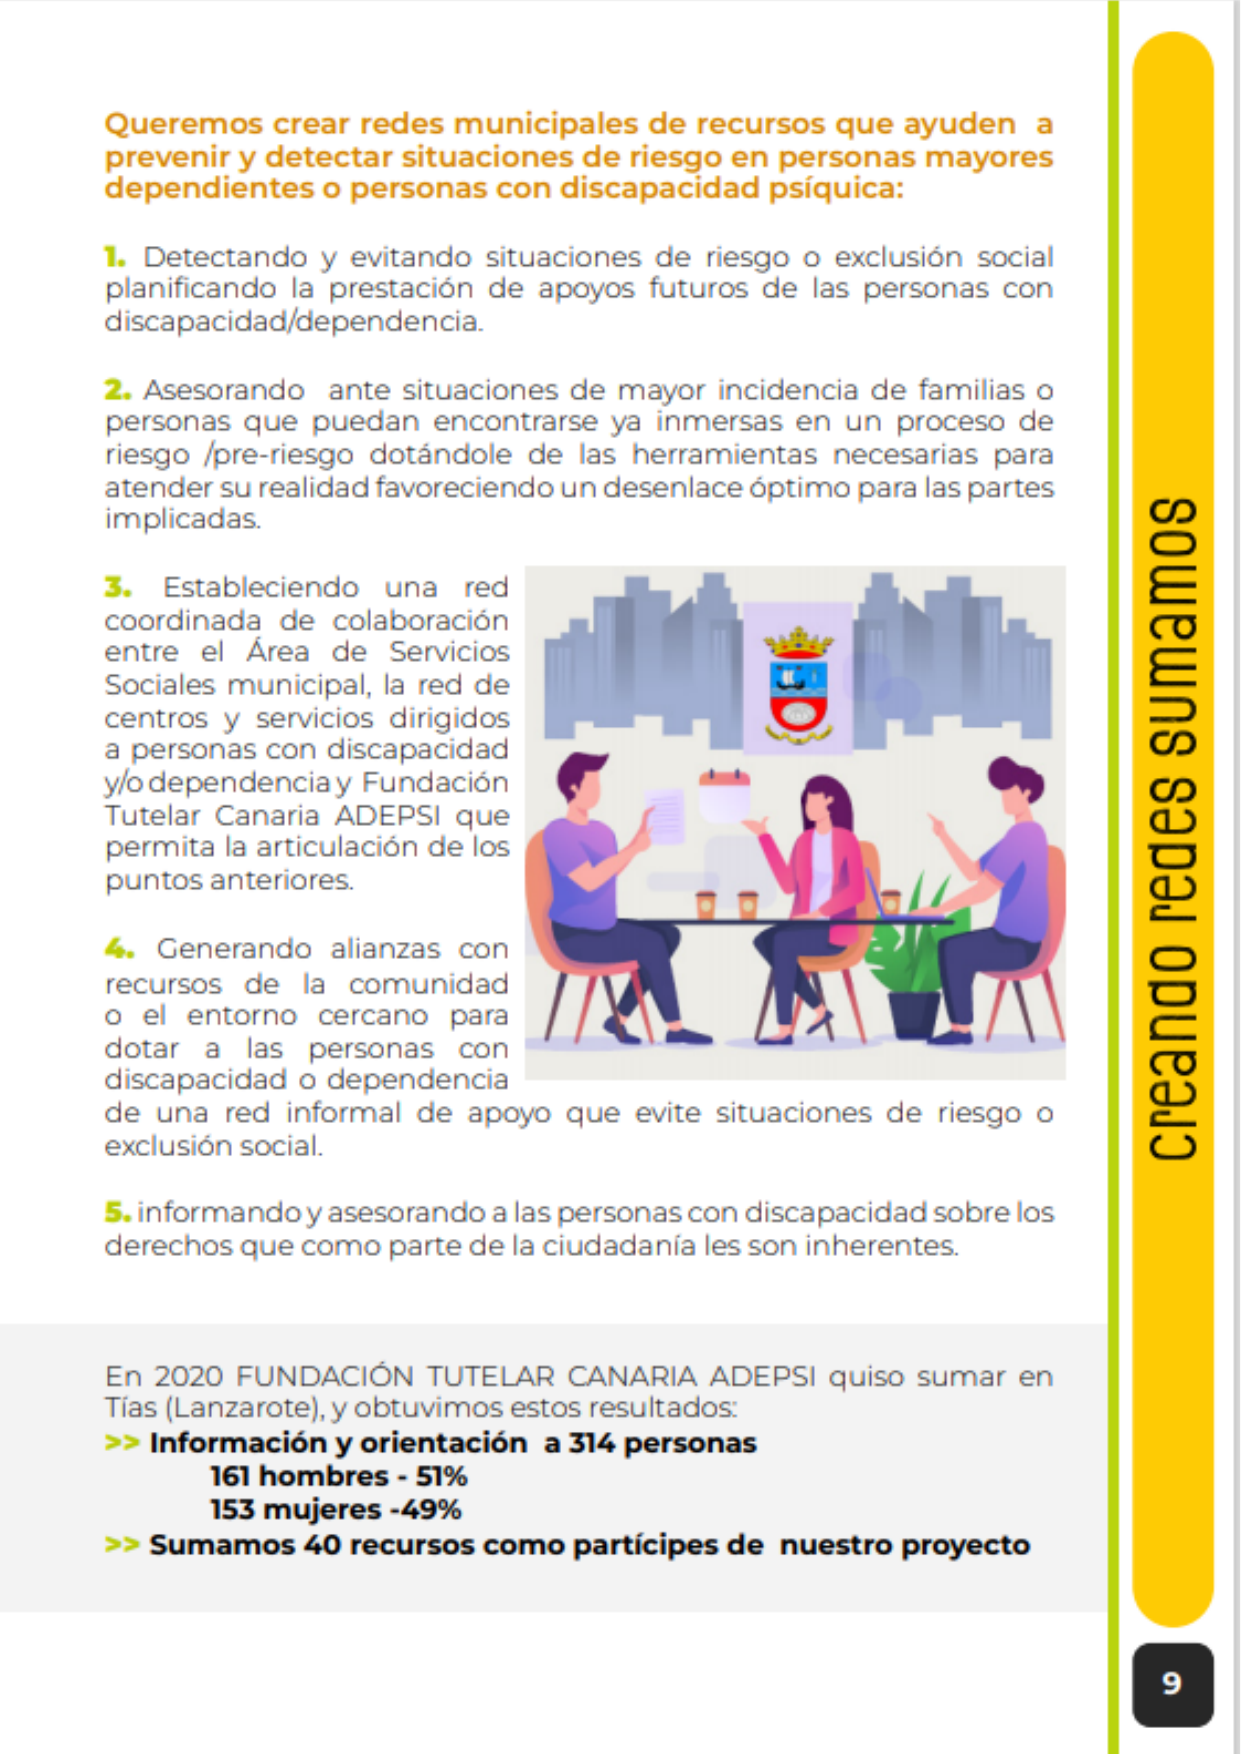

Queremos crear redes municipales de recursos que ayuden a
prevenir y detectar situaciones de riesgo en personas mayores
dependientes o personas con discapacidad psíquica:
1.
Detectando y evitando situaciones de riesgo o exclusión social
planificando la prestación de apoyos futuros de las personas con
discapacidad/dependencia.
2.
 Asesorando ante situaciones de mayor incidencia de familias o
personas que puedan encontrarse ya inmersas en un proceso de
riesgo /pre-riesgo dotándole de las herramientas necesarias para
atender su realidad favoreciendo un desenlace óptimo para las partes
implicadas.
3.
Estableciendo
una
red
coordinada
de
colaboración
entre
el
Área
de
Servicios
Sociales municipal, la red de
centros
y
servicios
dirigidos
a personas con discapacidad
y/o dependencia y Fundación
Tutelar Canaria ADEPSI que
permita la articulación de los
puntos anteriores.
4.
Generando
alianzas
con
recursos
de
la
comunidad
o
el
entorno
cercano
para
dotar
a
las
personas
con
discapacidad o dependencia
de una red informal de apoyo que evite situaciones de riesgo o
exclusión social.
5.
 informando y asesorando a las personas con discapacidad sobre los
derechos que como parte de la ciudadanía les son inherentes.
En 2020 FUNDACIÓN TUTELAR CANARIA ADEPSI quiso sumar en
Tías (Lanzarote), y obtuvimos estos resultados:
>>
Información y orientación a 314 personas
161 hombres - 51%
153 mujeres -49%
>>
Sumamos 40 recursos como partícipes de nuestro proyecto
9